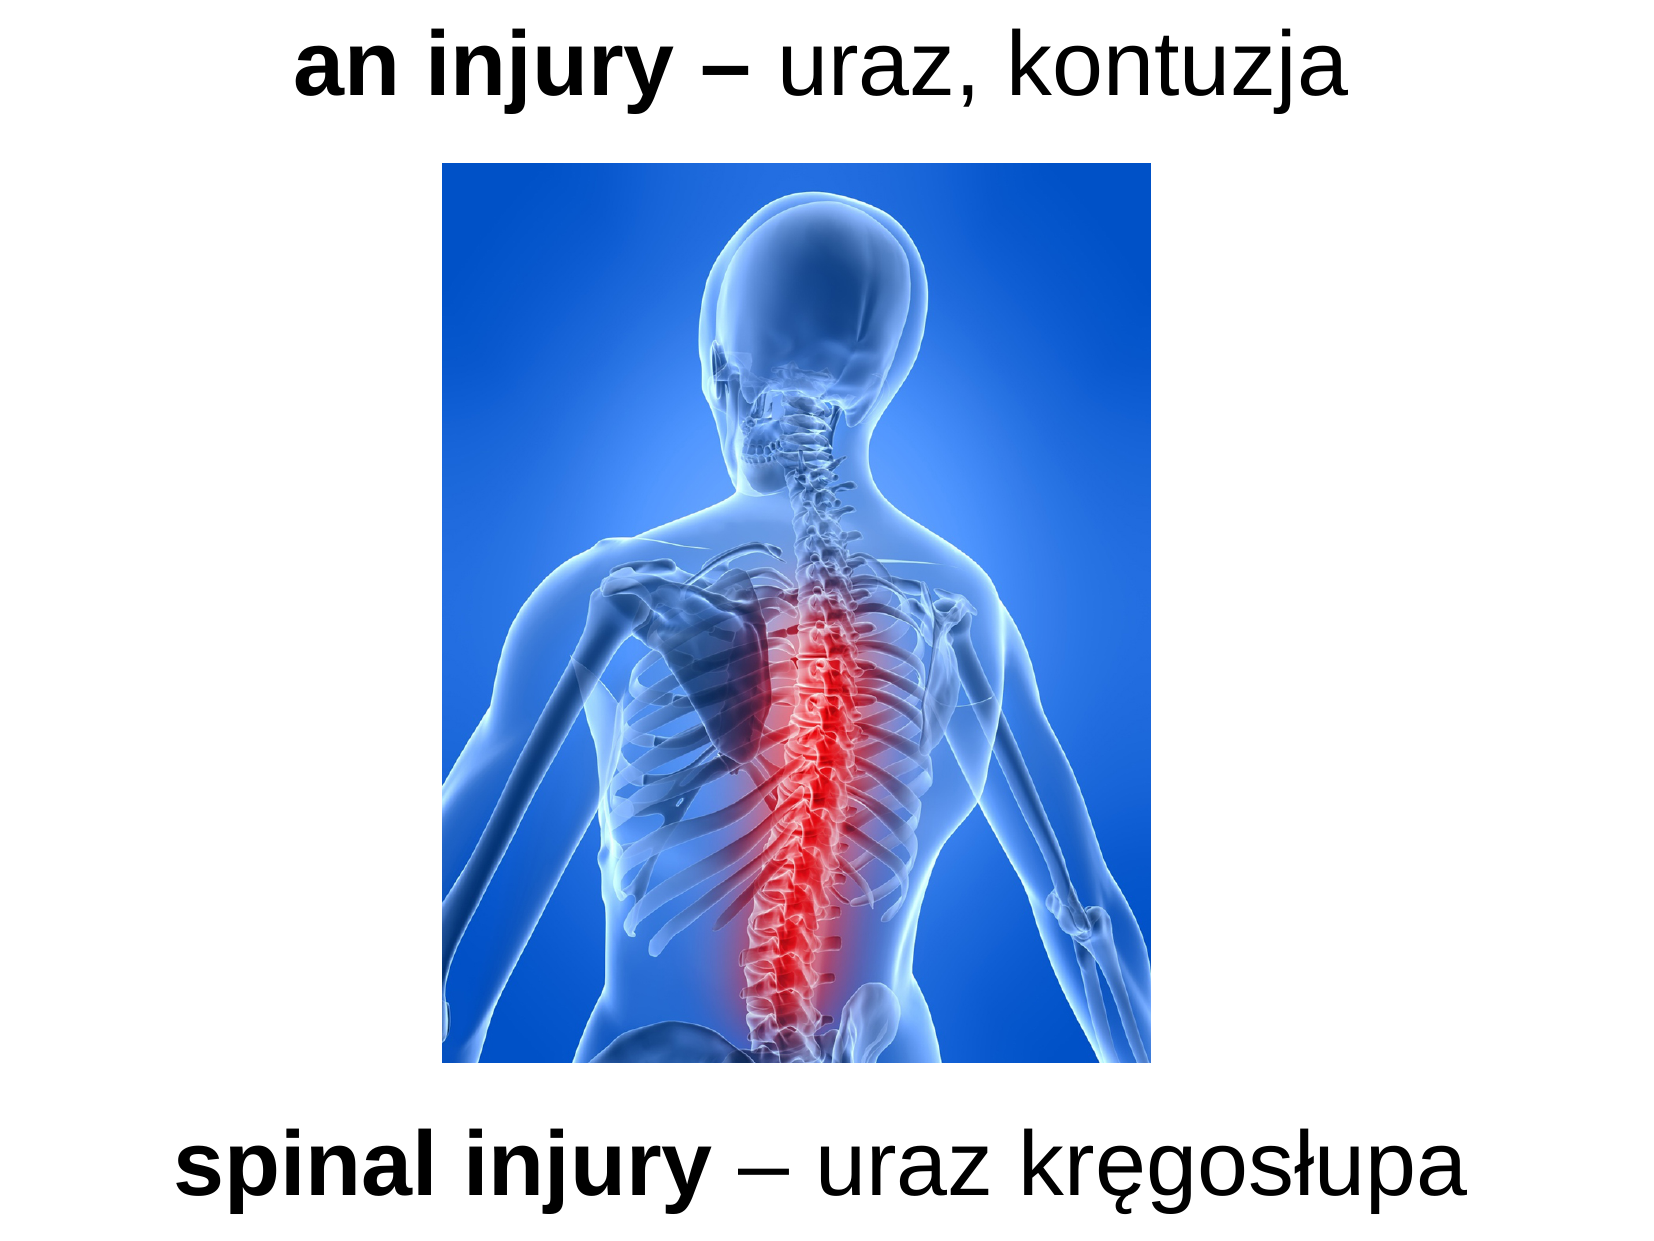

# an injury – uraz, kontuzja spinal injury – uraz kręgosłupa